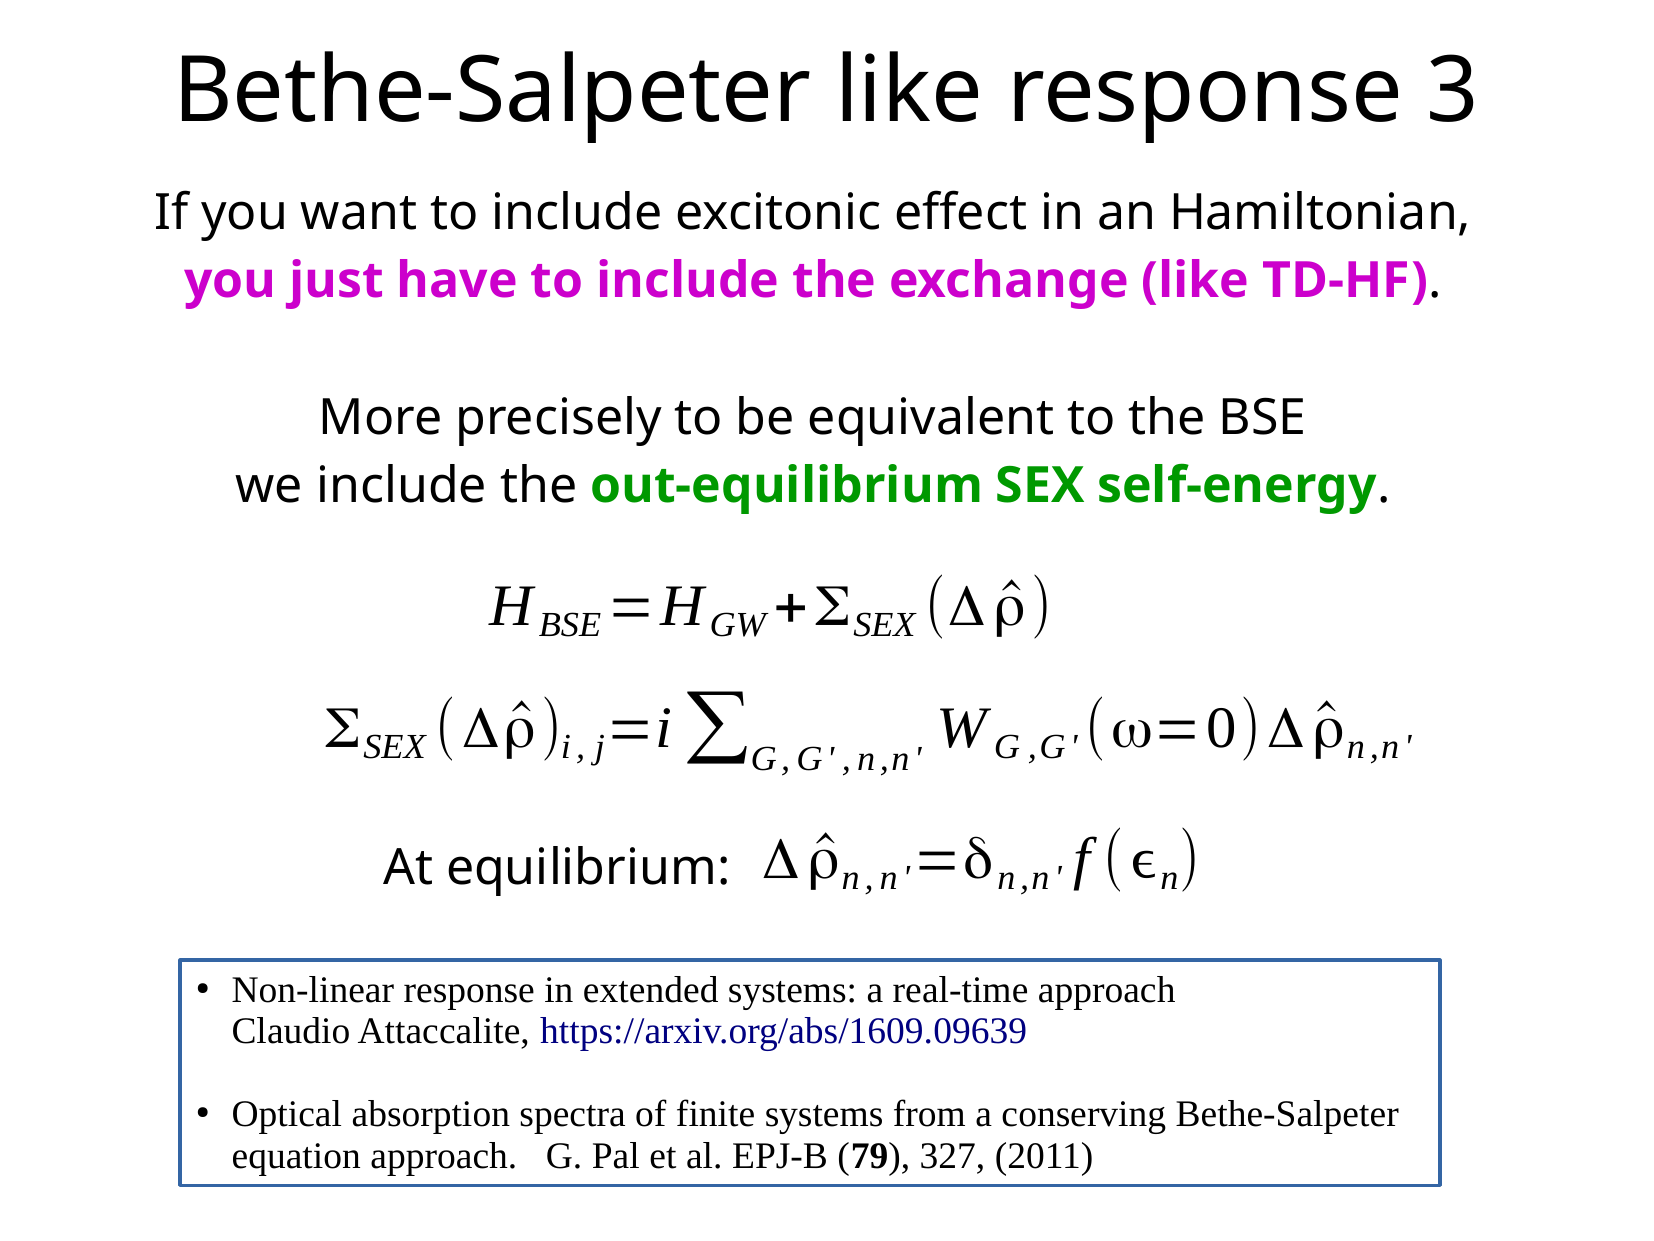

# Bethe-Salpeter like response 3
If you want to include excitonic effect in an Hamiltonian,
you just have to include the exchange (like TD-HF).
More precisely to be equivalent to the BSE
we include the out-equilibrium SEX self-energy.
At equilibrium:
Non-linear response in extended systems: a real-time approach
Claudio Attaccalite, https://arxiv.org/abs/1609.09639
Optical absorption spectra of finite systems from a conserving Bethe-Salpeter equation approach. G. Pal et al. EPJ-B (79), 327, (2011)